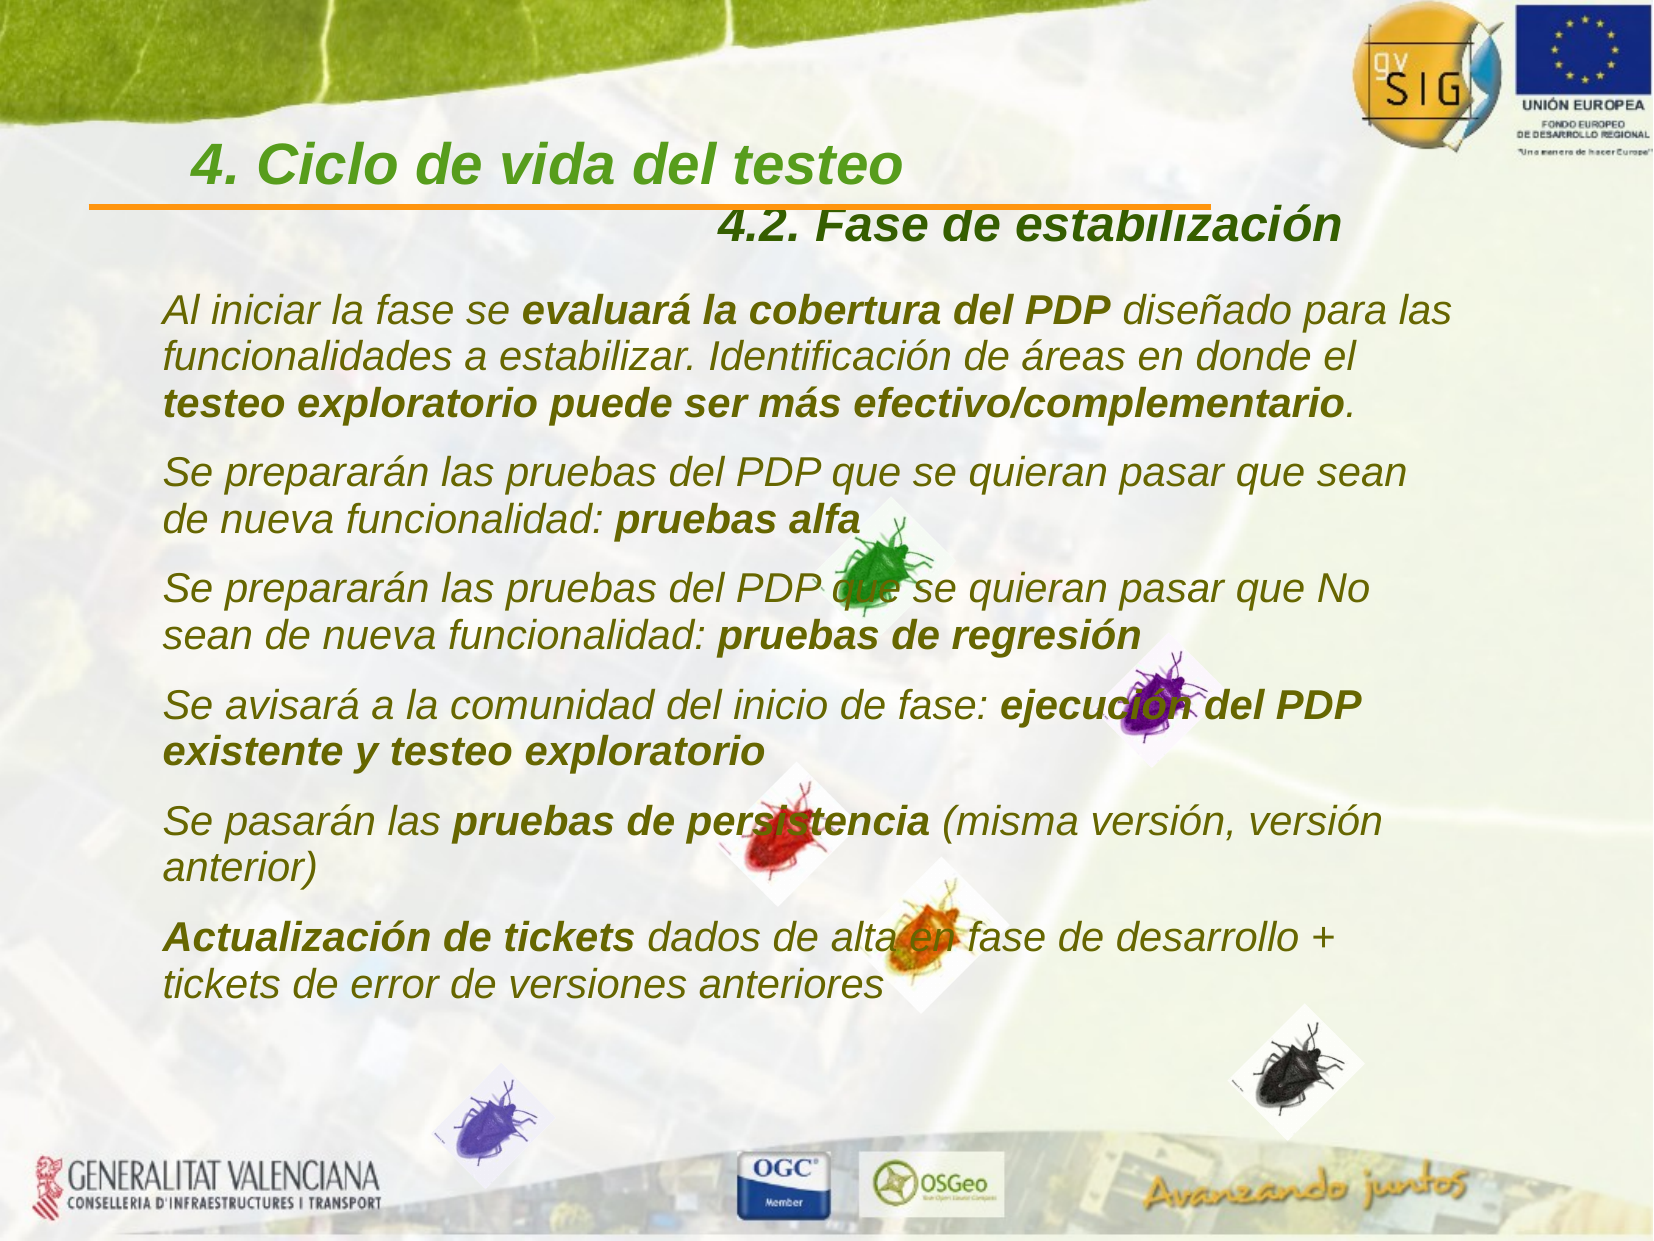

4. Ciclo de vida del testeo
4.2. Fase de estabilización
Al iniciar la fase se evaluará la cobertura del PDP diseñado para las funcionalidades a estabilizar. Identificación de áreas en donde el testeo exploratorio puede ser más efectivo/complementario.
Se prepararán las pruebas del PDP que se quieran pasar que sean de nueva funcionalidad: pruebas alfa
Se prepararán las pruebas del PDP que se quieran pasar que No sean de nueva funcionalidad: pruebas de regresión
Se avisará a la comunidad del inicio de fase: ejecución del PDP existente y testeo exploratorio
Se pasarán las pruebas de persistencia (misma versión, versión anterior)
Actualización de tickets dados de alta en fase de desarrollo + tickets de error de versiones anteriores